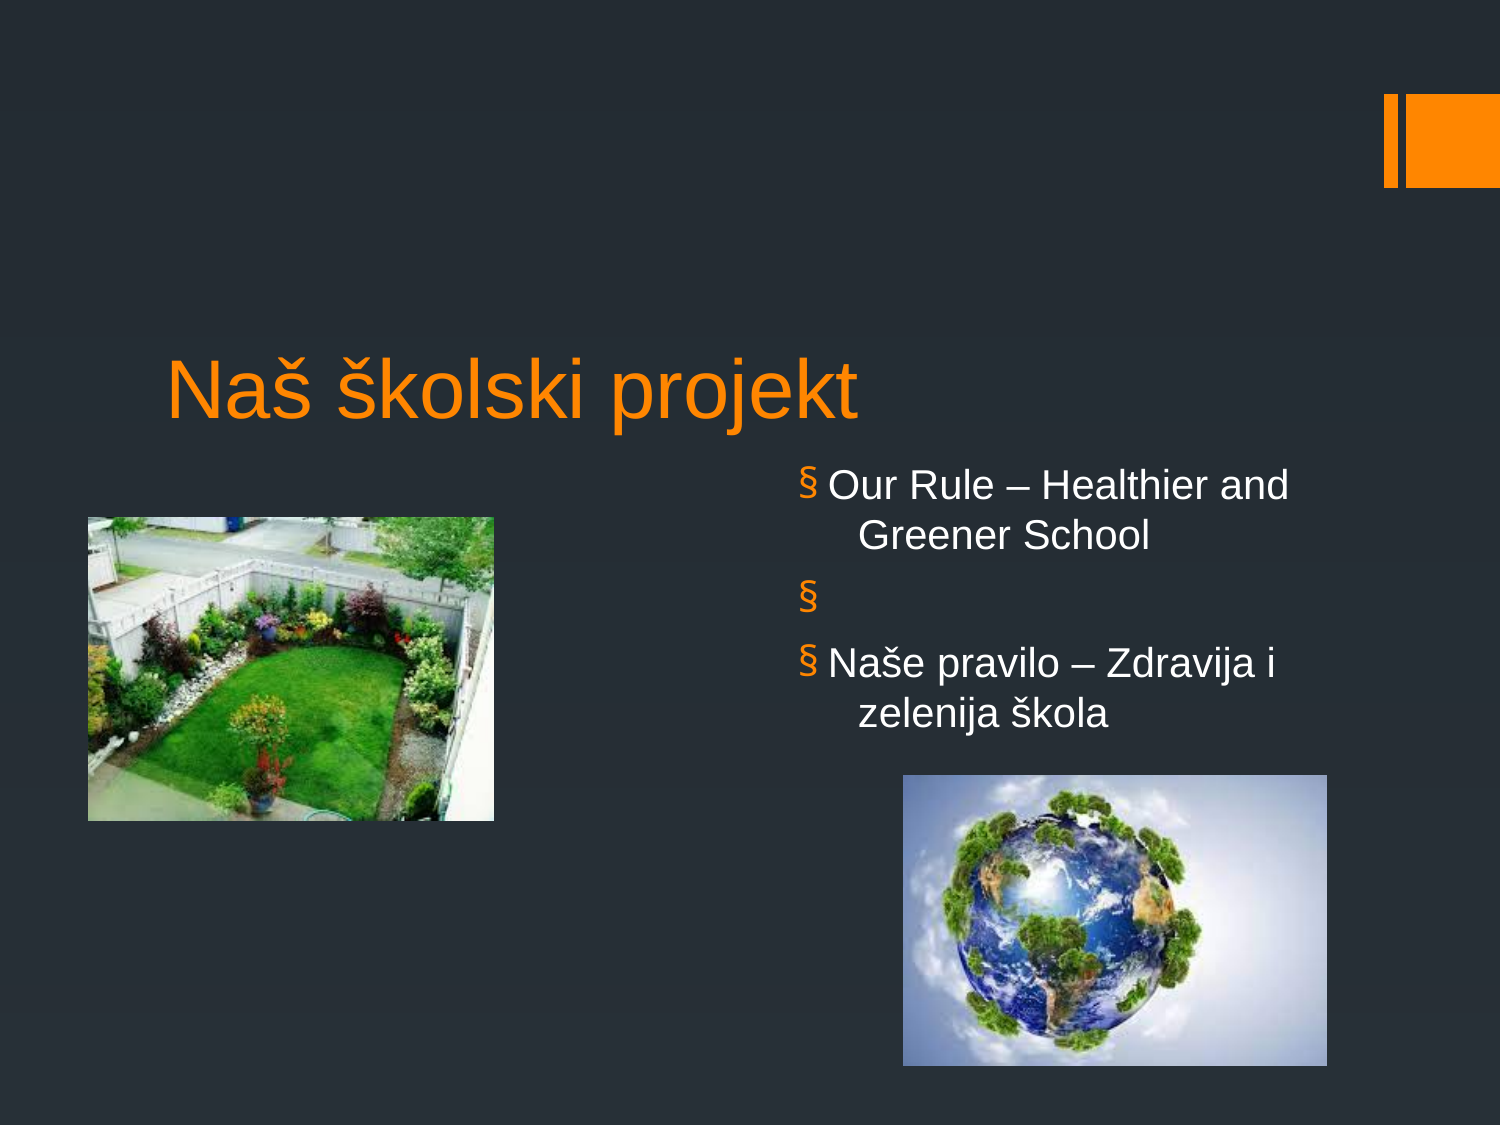

# Naš školski projekt
Our Rule – Healthier and Greener School
Naše pravilo – Zdravija i zelenija škola